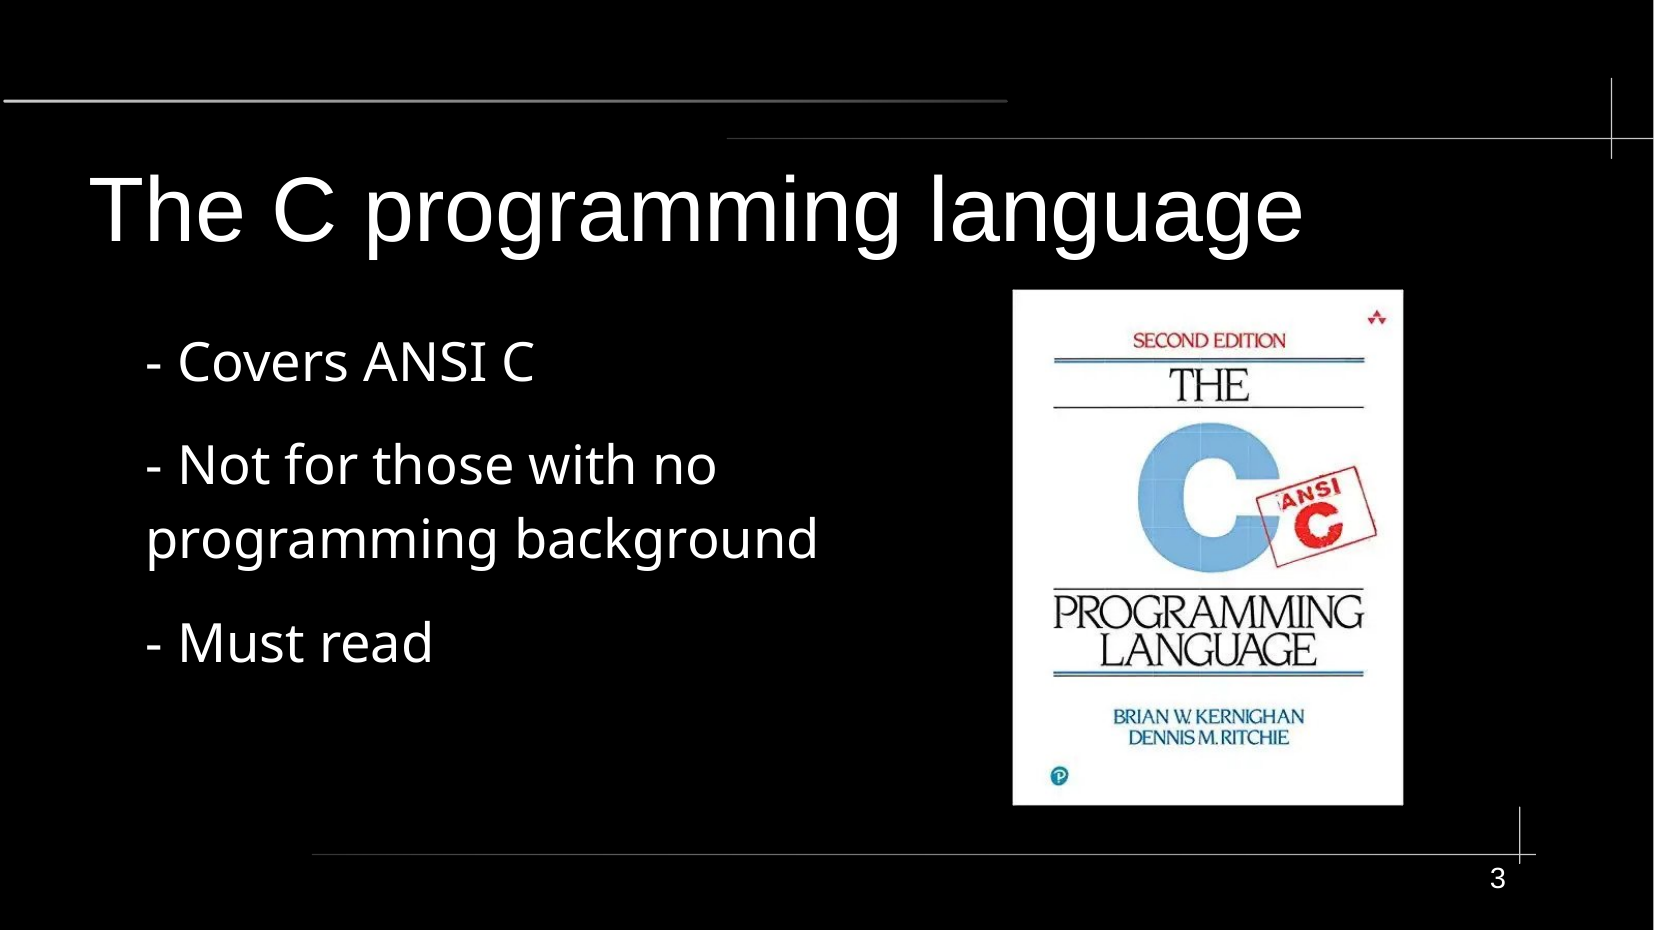

# The C programming language
- Covers ANSI C
- Not for those with no programming background
- Must read
3